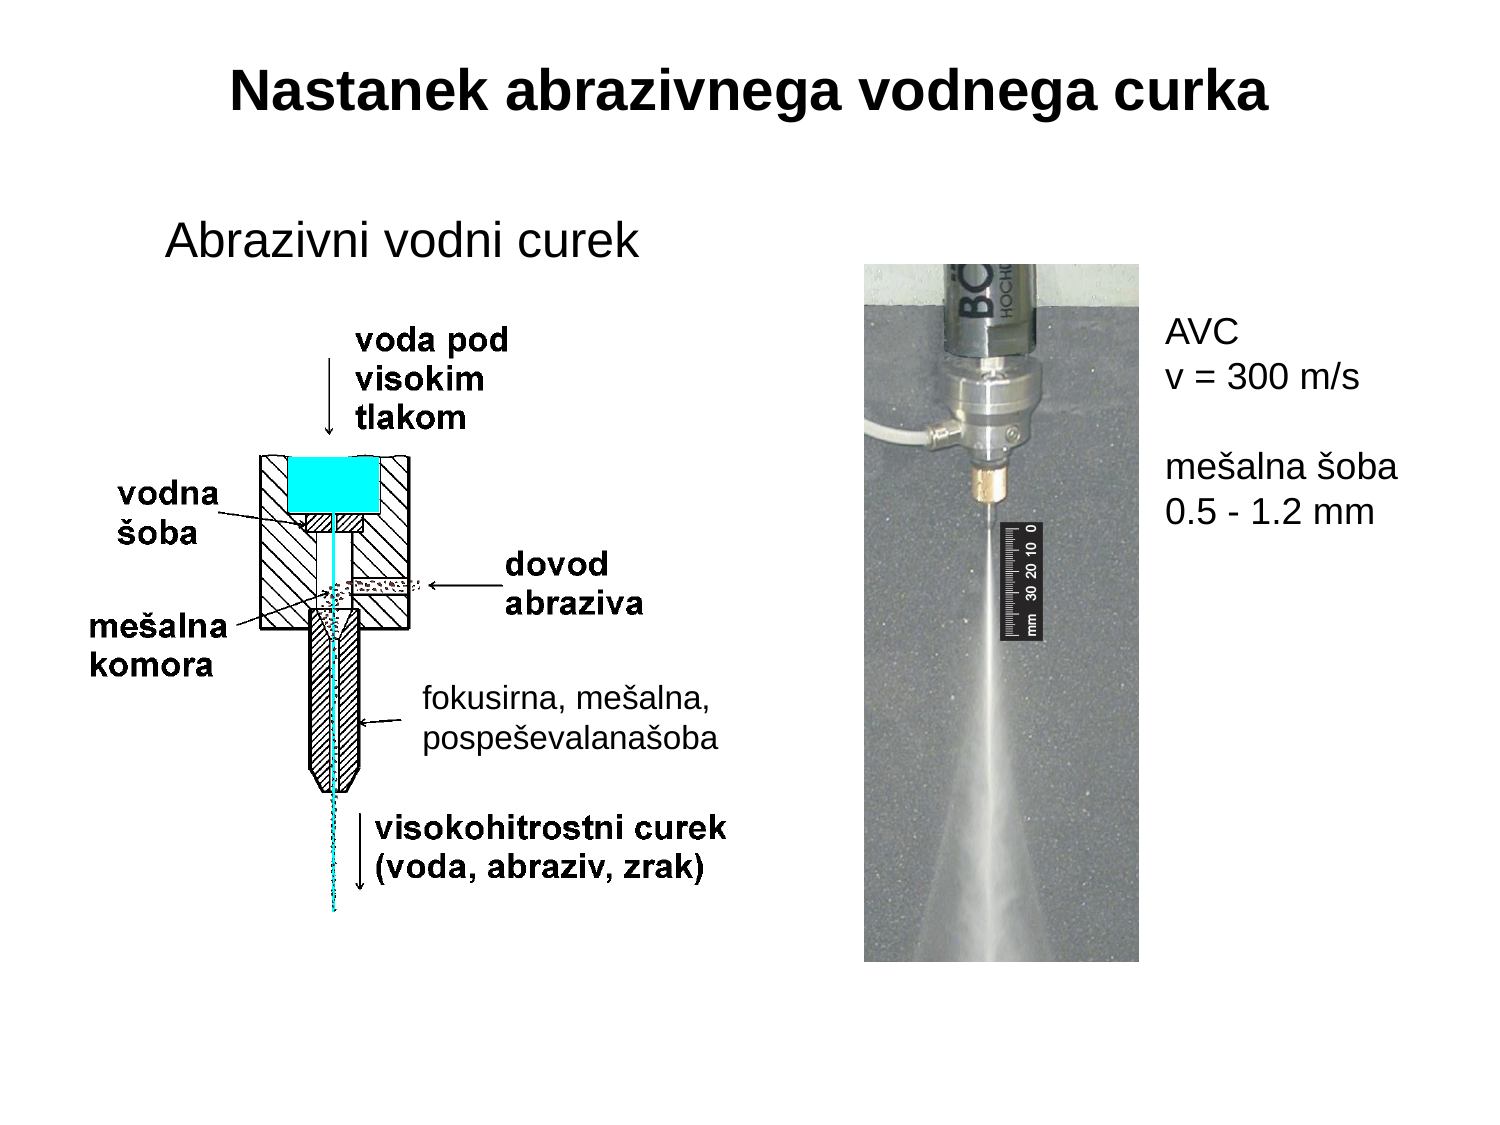

# Nastanek abrazivnega vodnega curka
Abrazivni vodni curek
AVC
v = 300 m/s
mešalna šoba
0.5 - 1.2 mm
fokusirna, mešalna, pospeševalanašoba